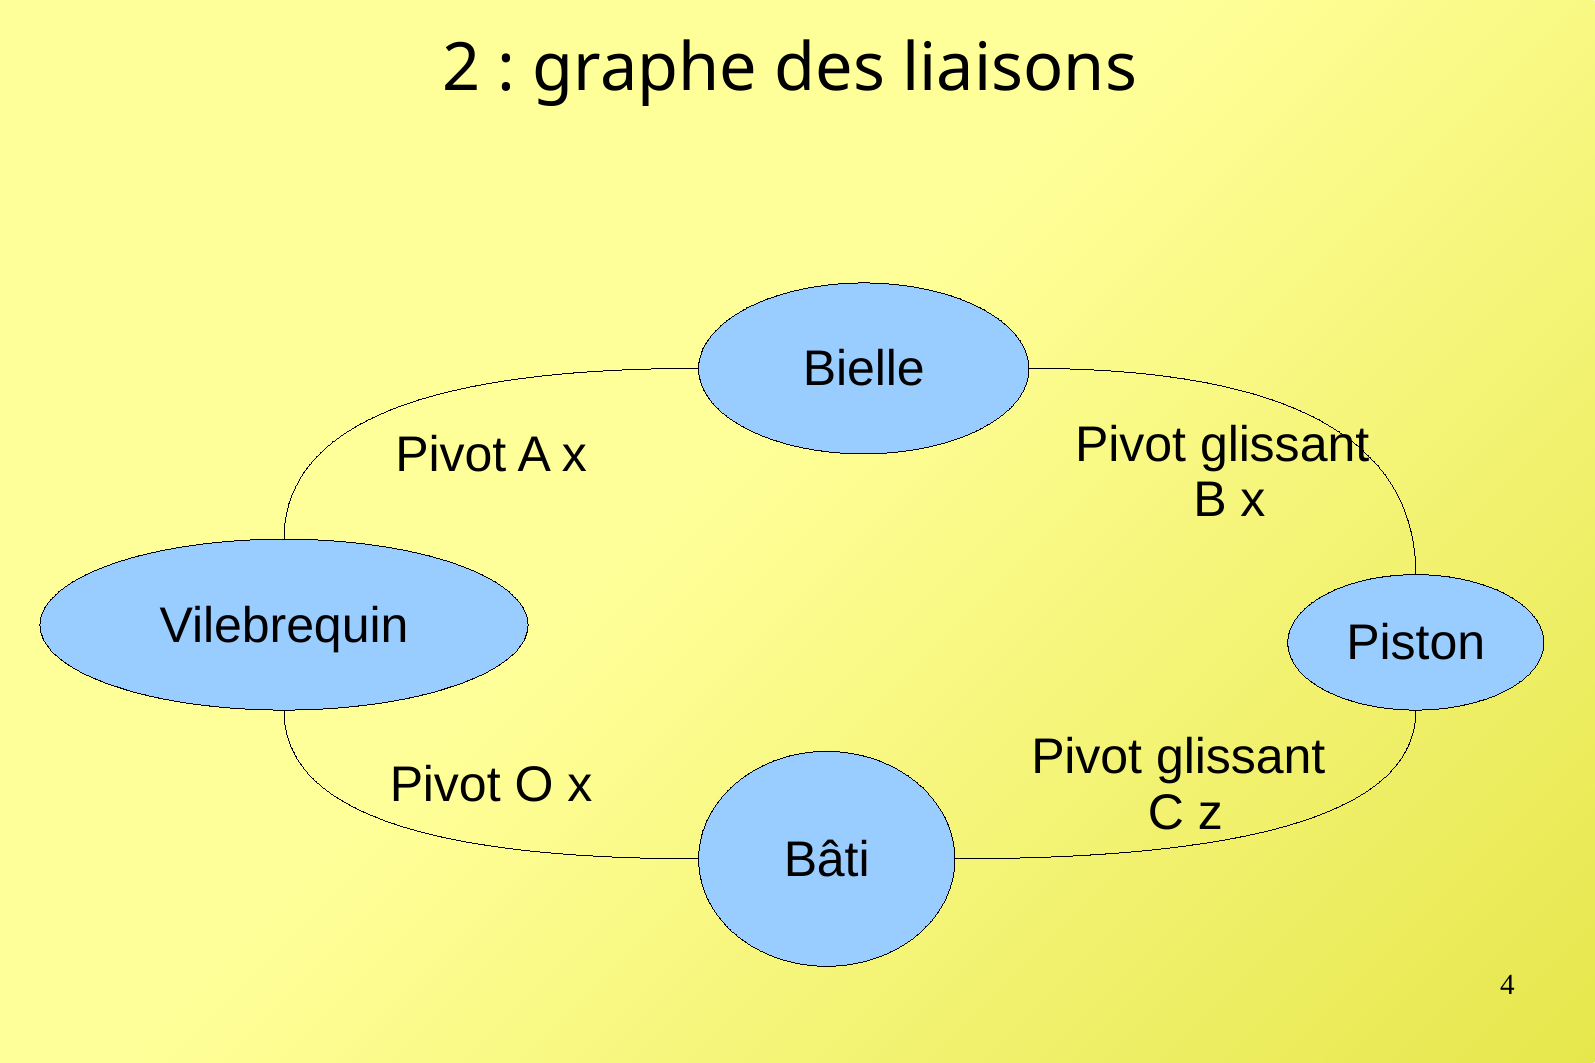

# 2 : graphe des liaisons
Bielle
Vilebrequin
Piston
Bâti
4